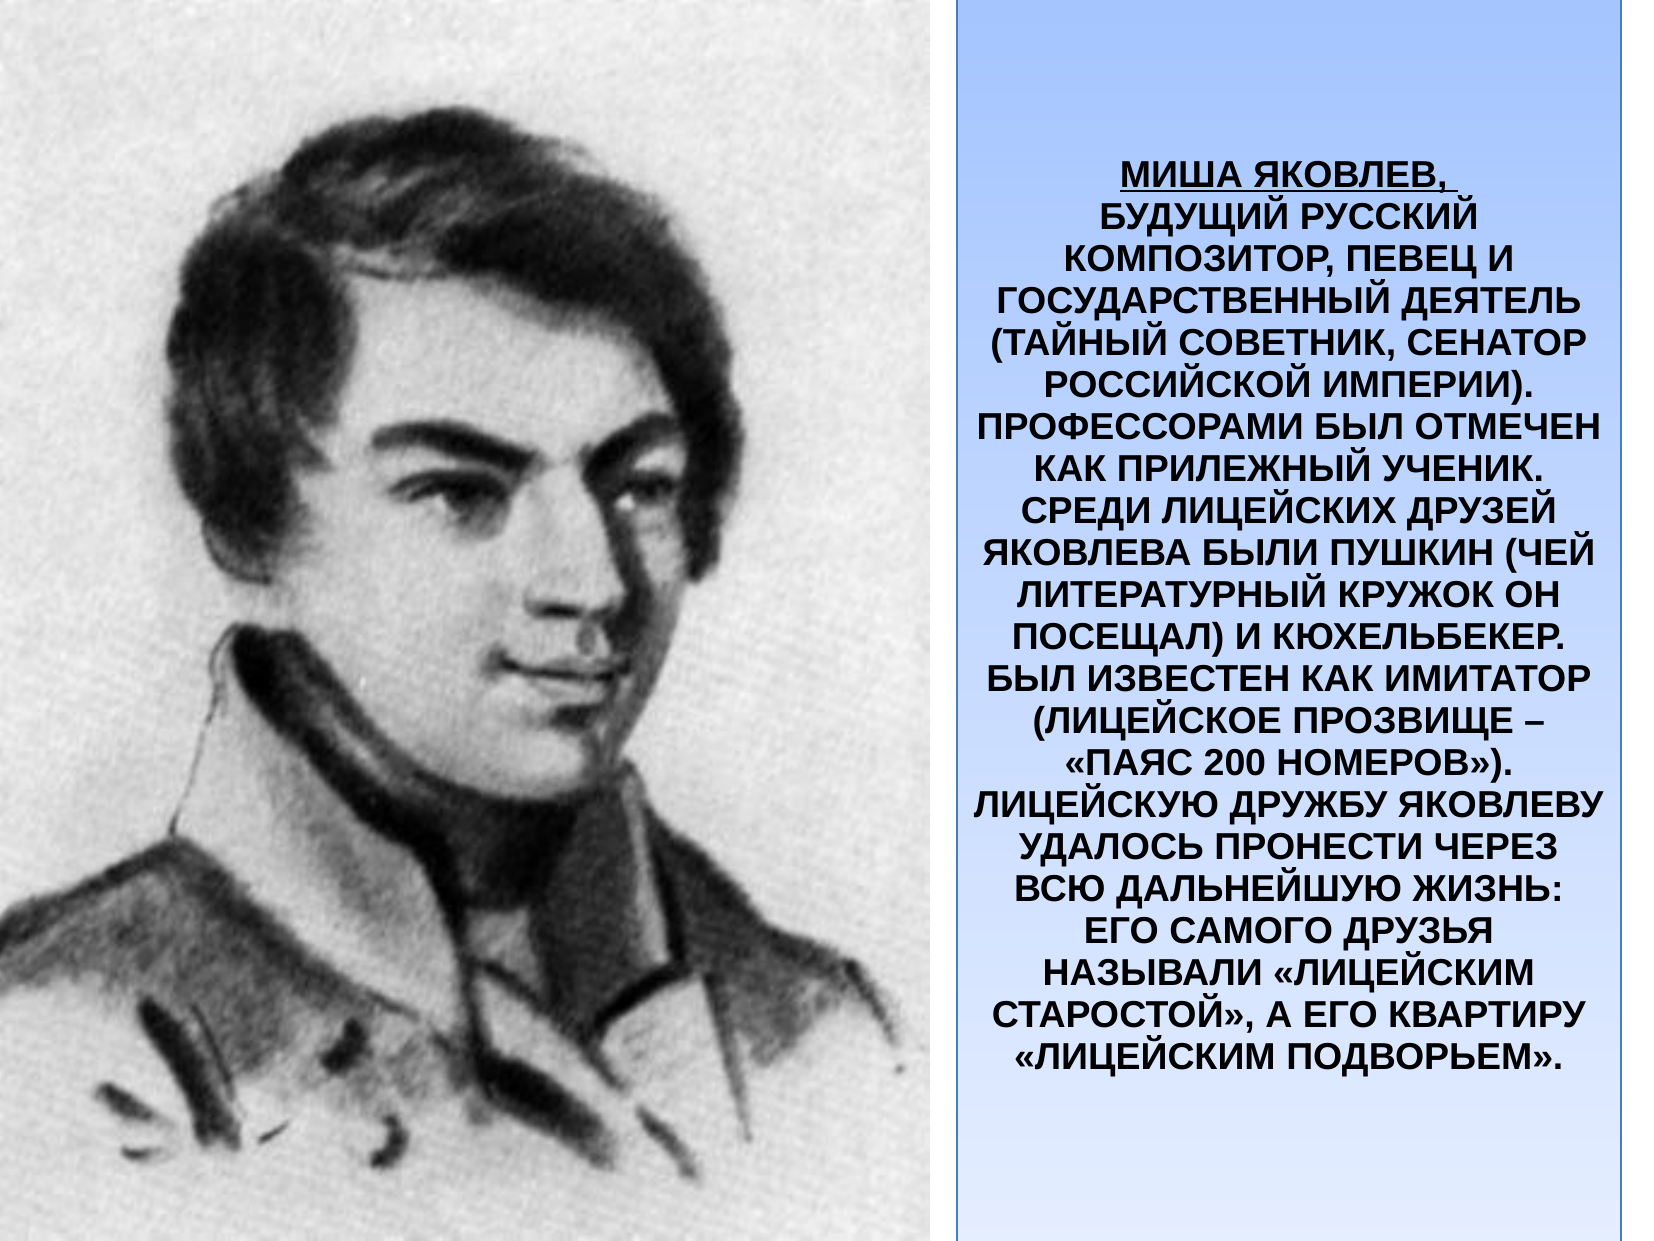

# МИША ЯКОВЛЕВ, БУДУЩИЙ РУССКИЙ КОМПОЗИТОР, ПЕВЕЦ И ГОСУДАРСТВЕННЫЙ ДЕЯТЕЛЬ (ТАЙНЫЙ СОВЕТНИК, СЕНАТОР РОССИЙСКОЙ ИМПЕРИИ). ПРОФЕССОРАМИ БЫЛ ОТМЕЧЕН КАК ПРИЛЕЖНЫЙ УЧЕНИК. СРЕДИ ЛИЦЕЙСКИХ ДРУЗЕЙ ЯКОВЛЕВА БЫЛИ ПУШКИН (ЧЕЙ ЛИТЕРАТУРНЫЙ КРУЖОК ОН ПОСЕЩАЛ) И КЮХЕЛЬБЕКЕР. БЫЛ ИЗВЕСТЕН КАК ИМИТАТОР (ЛИЦЕЙСКОЕ ПРОЗВИЩЕ – «ПАЯС 200 НОМЕРОВ»). ЛИЦЕЙСКУЮ ДРУЖБУ ЯКОВЛЕВУ УДАЛОСЬ ПРОНЕСТИ ЧЕРЕЗ ВСЮ ДАЛЬНЕЙШУЮ ЖИЗНЬ: ЕГО САМОГО ДРУЗЬЯ НАЗЫВАЛИ «ЛИЦЕЙСКИМ СТАРОСТОЙ», А ЕГО КВАРТИРУ «ЛИЦЕЙСКИМ ПОДВОРЬЕМ».